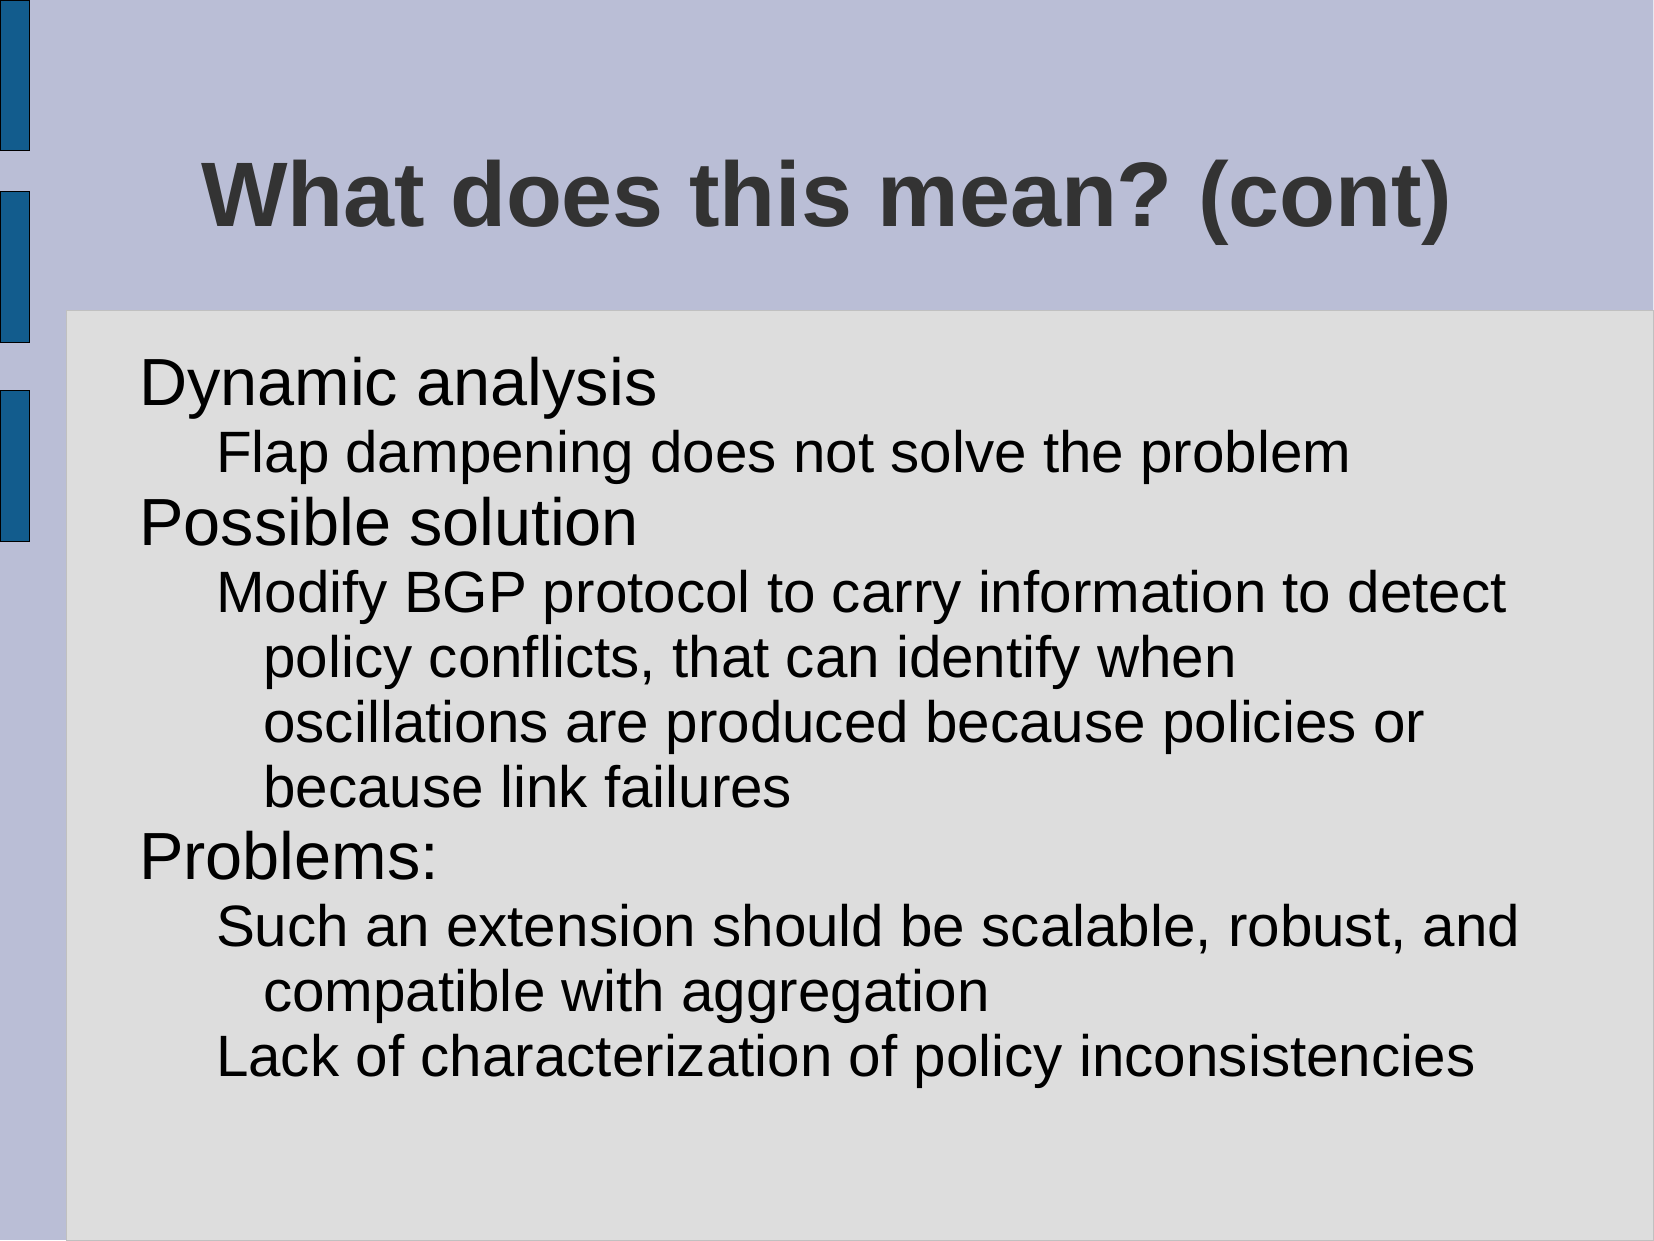

# What does this mean? (cont)
Dynamic analysis
Flap dampening does not solve the problem
Possible solution
Modify BGP protocol to carry information to detect policy conflicts, that can identify when oscillations are produced because policies or because link failures
Problems:
Such an extension should be scalable, robust, and compatible with aggregation
Lack of characterization of policy inconsistencies